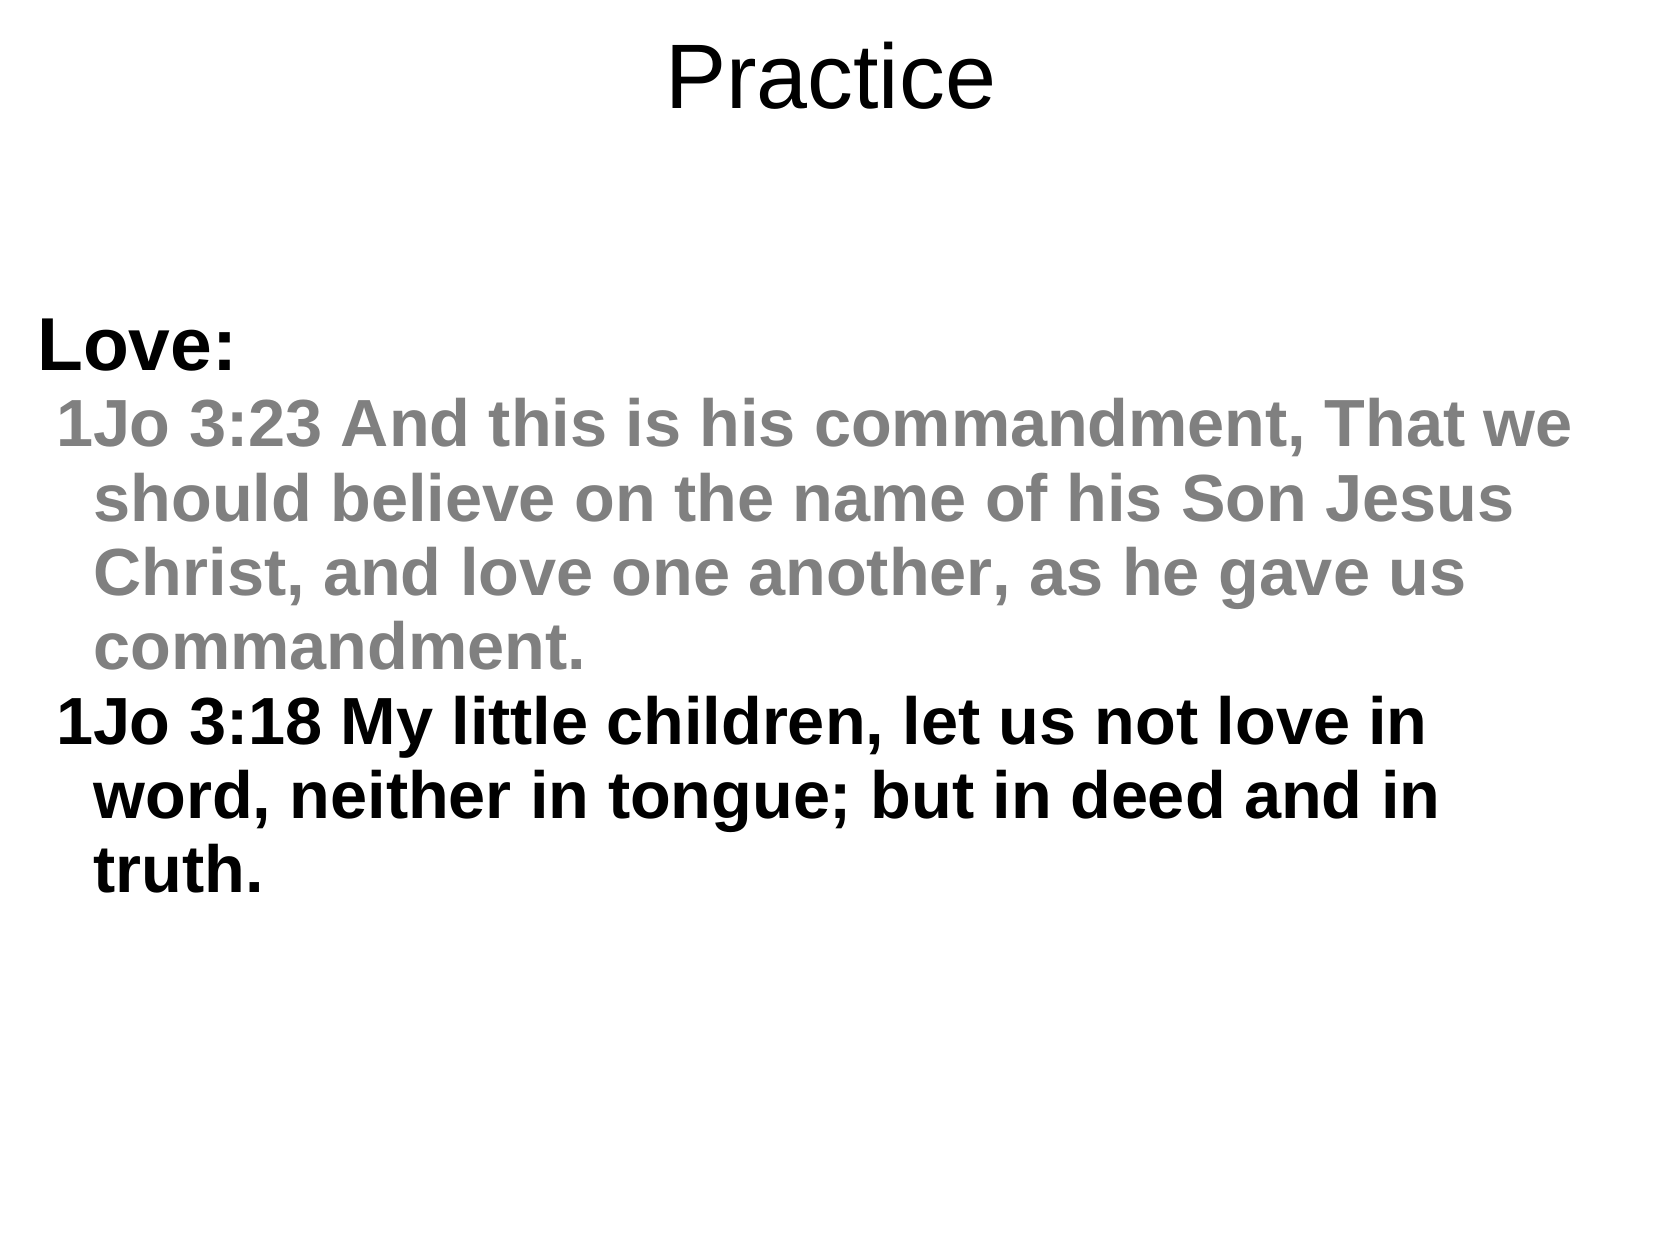

# Practice
Love:
 1Jo 3:23 And this is his commandment, That we should believe on the name of his Son Jesus Christ, and love one another, as he gave us commandment.
 1Jo 3:18 My little children, let us not love in word, neither in tongue; but in deed and in truth.